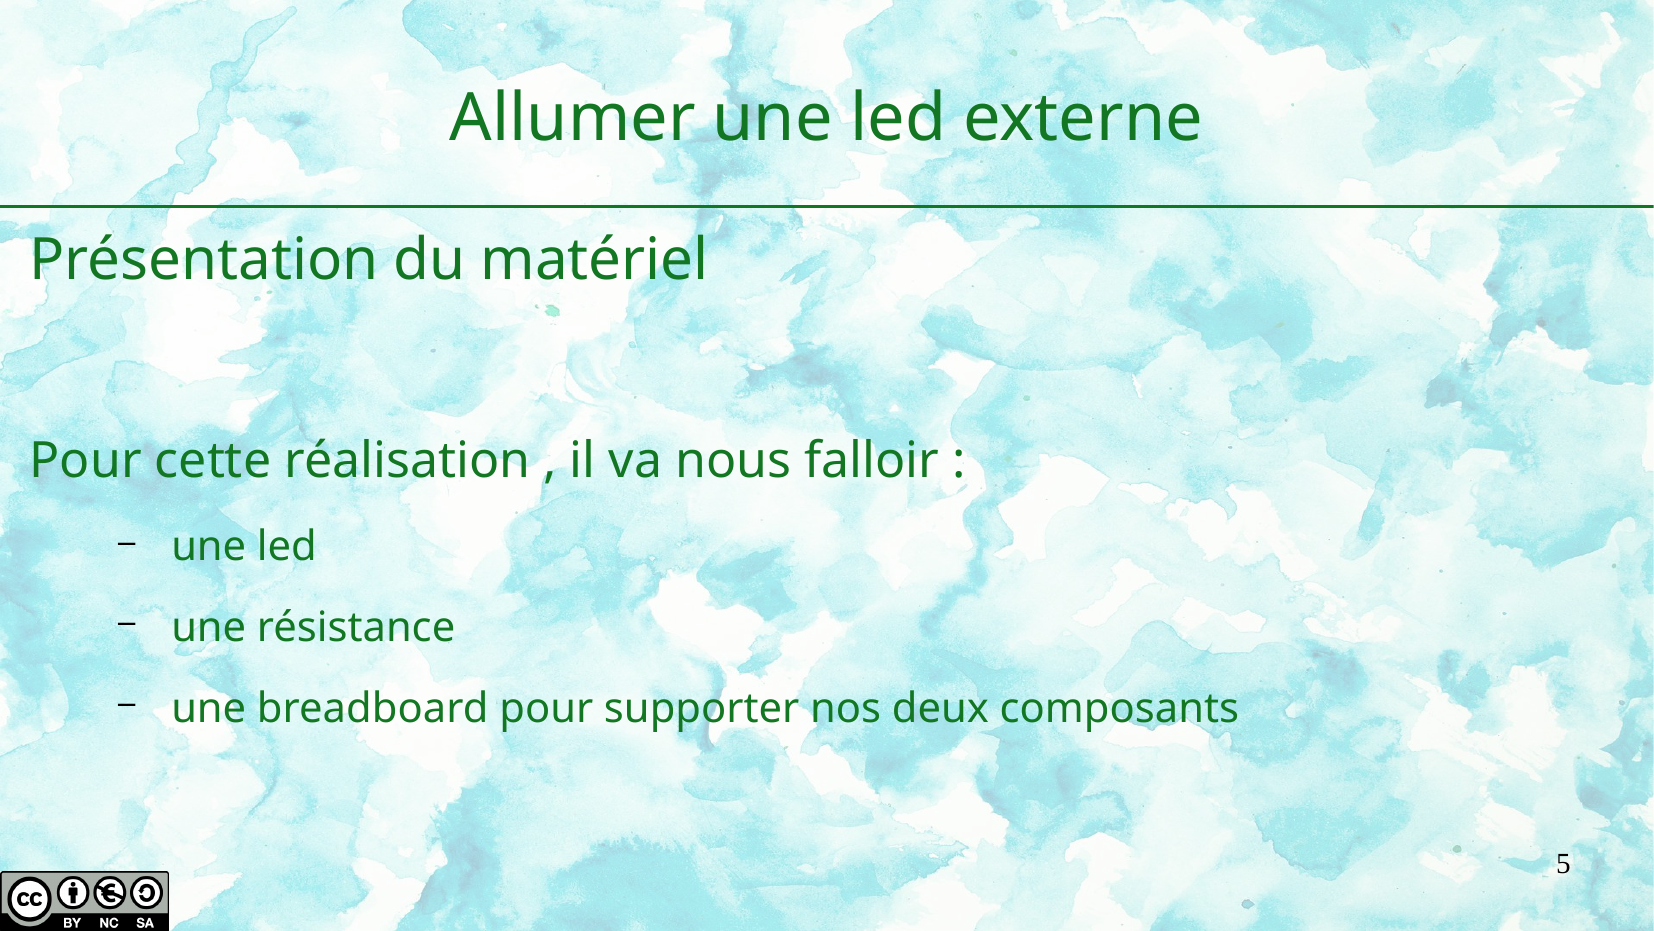

# Allumer une led externe
Présentation du matériel
Pour cette réalisation , il va nous falloir :
une led
une résistance
une breadboard pour supporter nos deux composants
5